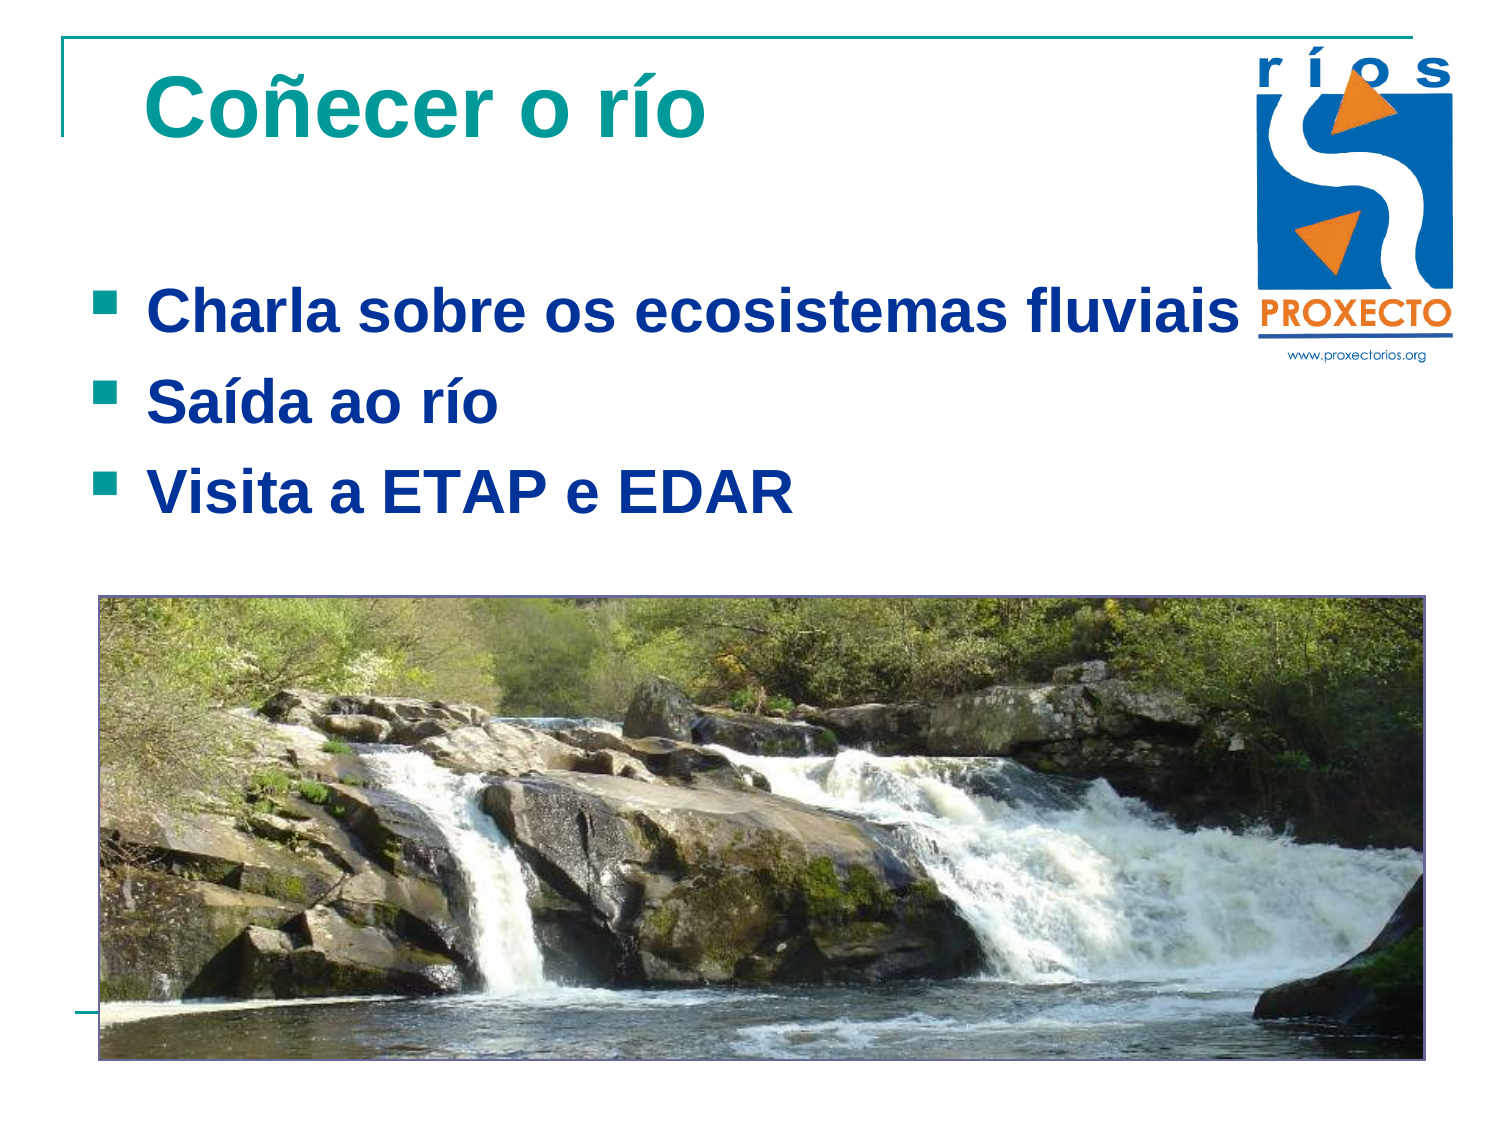

# Coñecer o río
Charla sobre os ecosistemas fluviais
Saída ao río
Visita a ETAP e EDAR